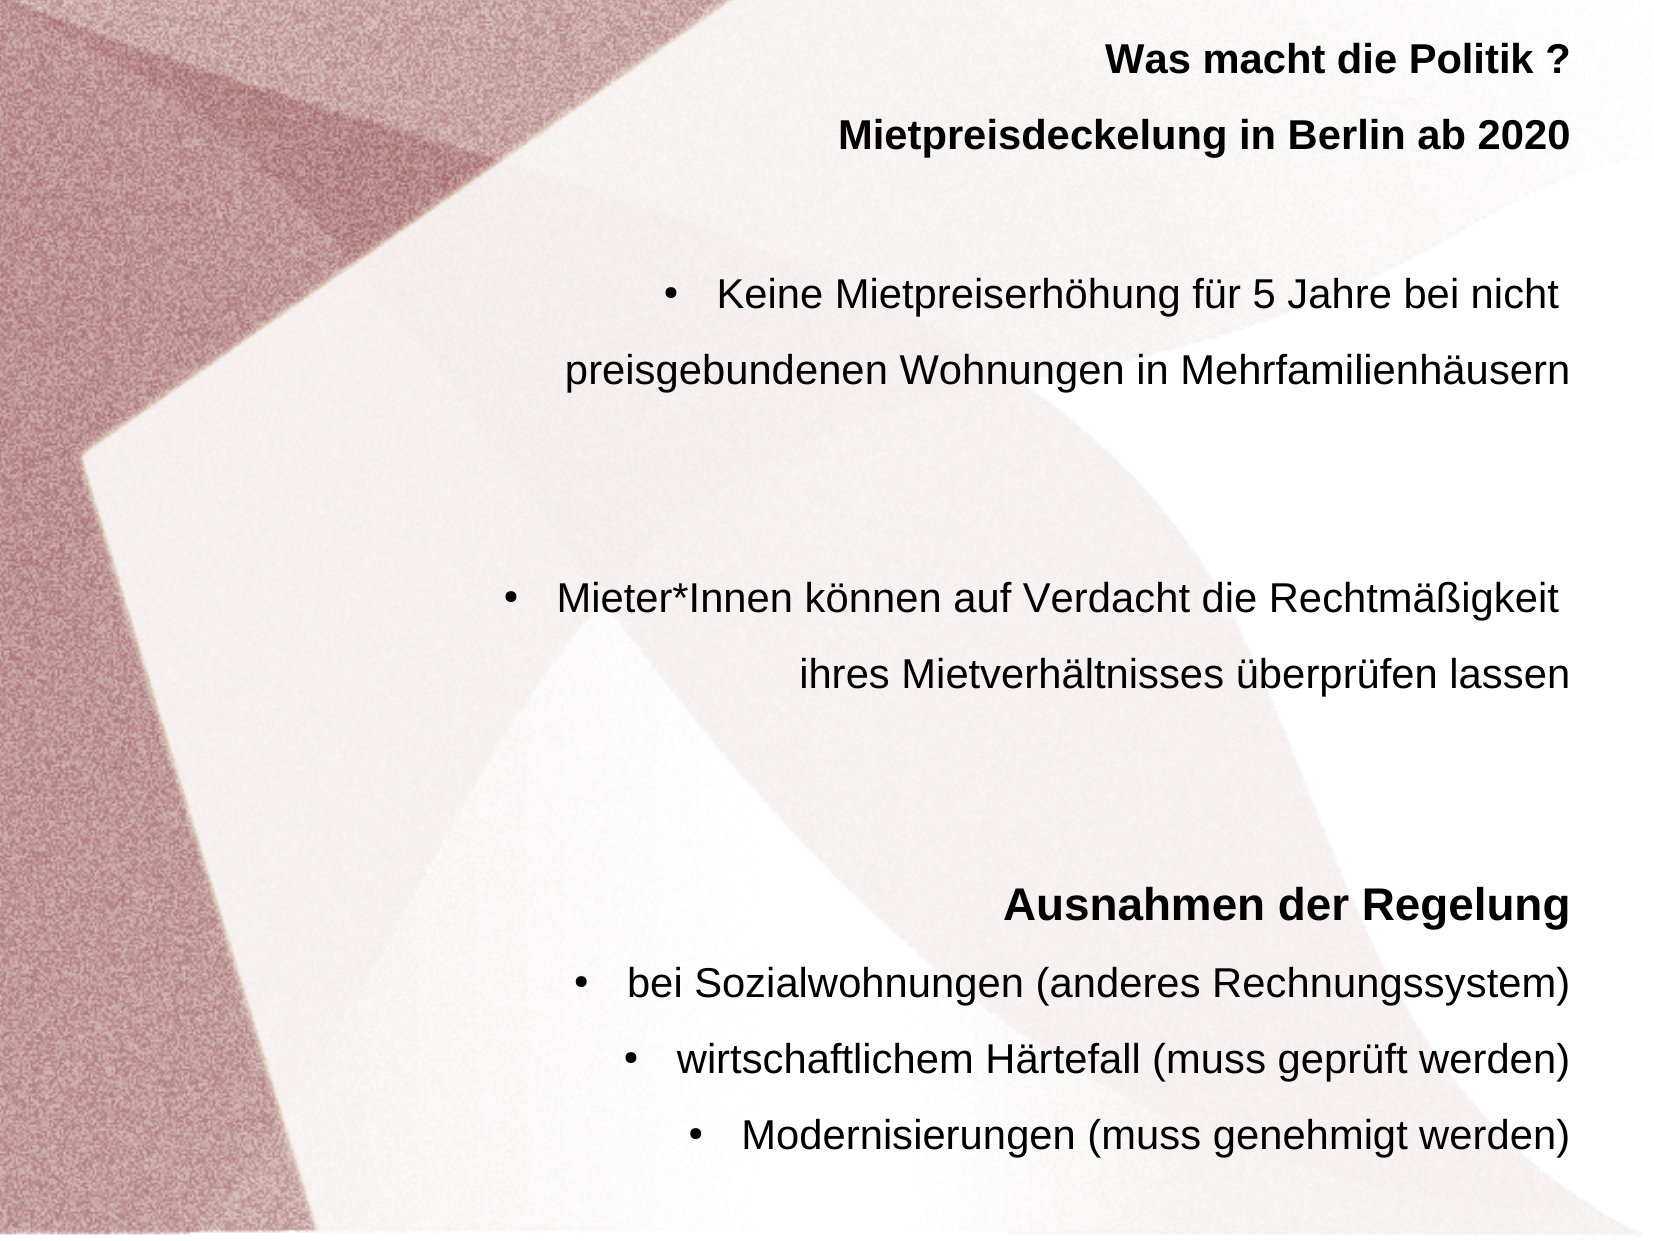

# Was macht die Politik ?
 Mietpreisdeckelung in Berlin ab 2020
Keine Mietpreiserhöhung für 5 Jahre bei nicht
preisgebundenen Wohnungen in Mehrfamilienhäusern
Mieter*Innen können auf Verdacht die Rechtmäßigkeit
ihres Mietverhältnisses überprüfen lassen
Ausnahmen der Regelung
bei Sozialwohnungen (anderes Rechnungssystem)
wirtschaftlichem Härtefall (muss geprüft werden)
Modernisierungen (muss genehmigt werden)